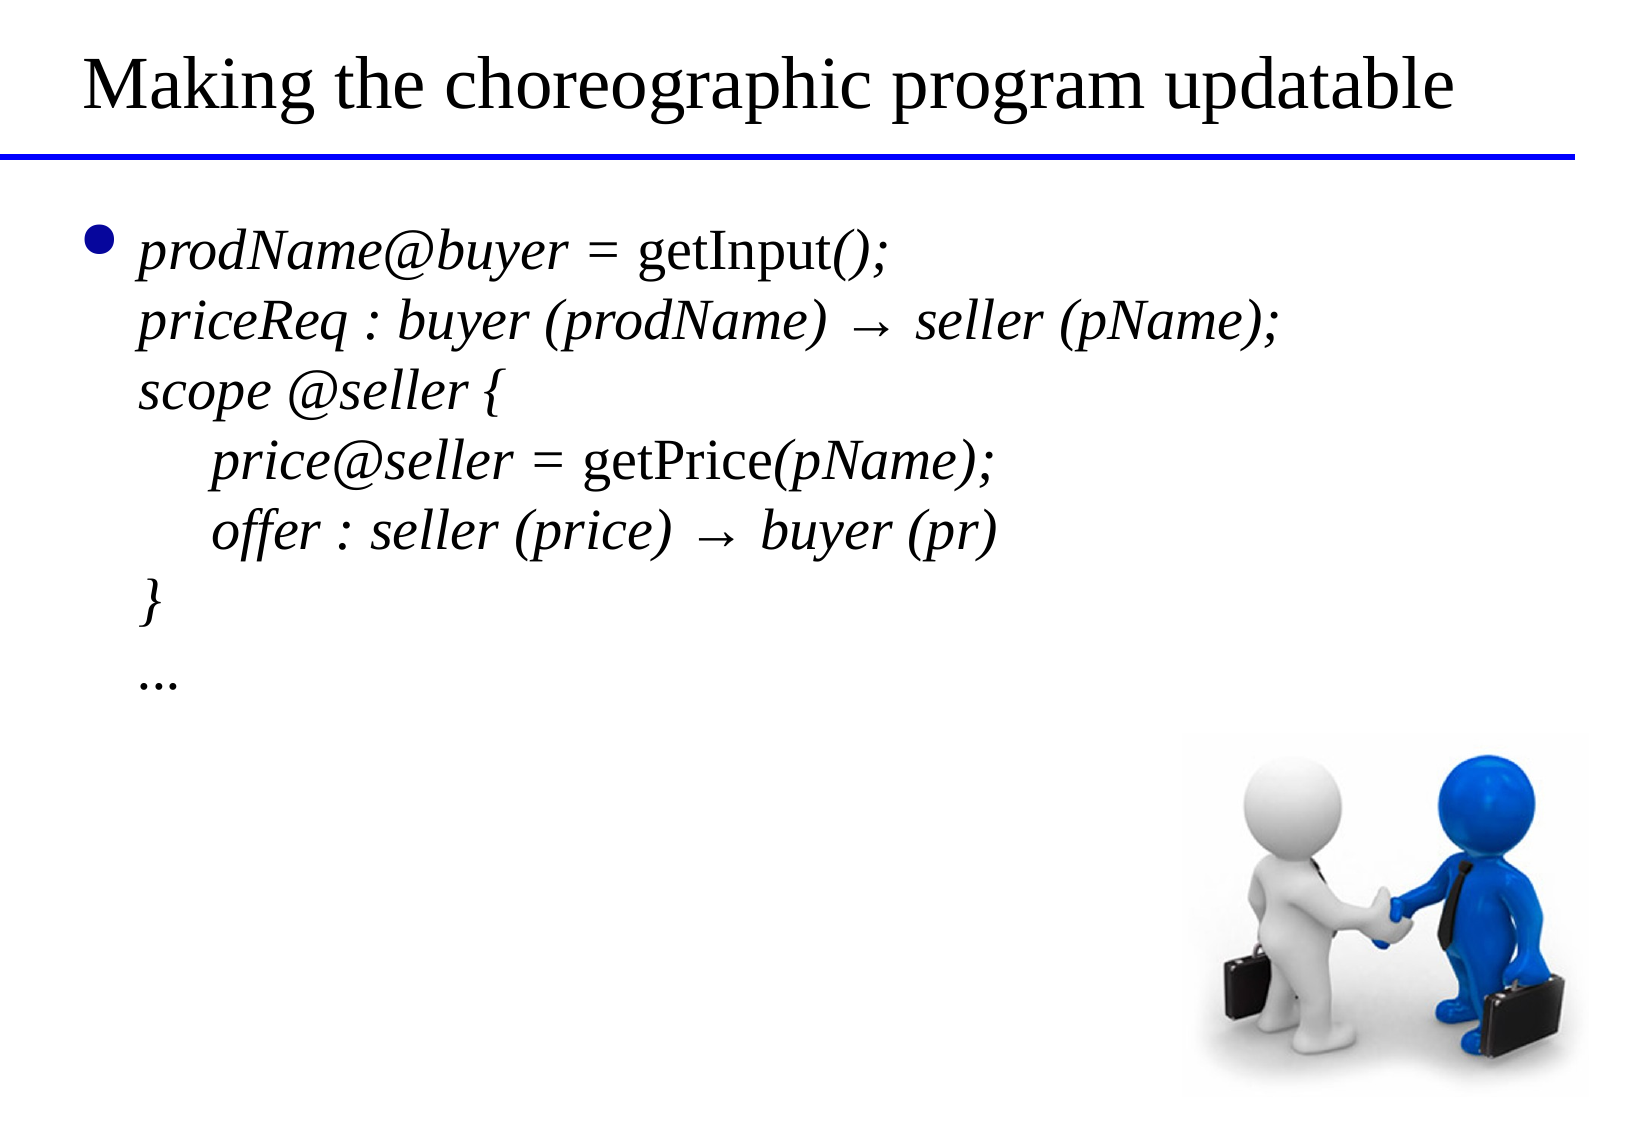

# Making the choreographic program updatable
prodName@buyer = getInput();
priceReq : buyer (prodName) → seller (pName);
scope @seller {
 price@seller = getPrice(pName);
 offer : seller (price) → buyer (pr)
}
...